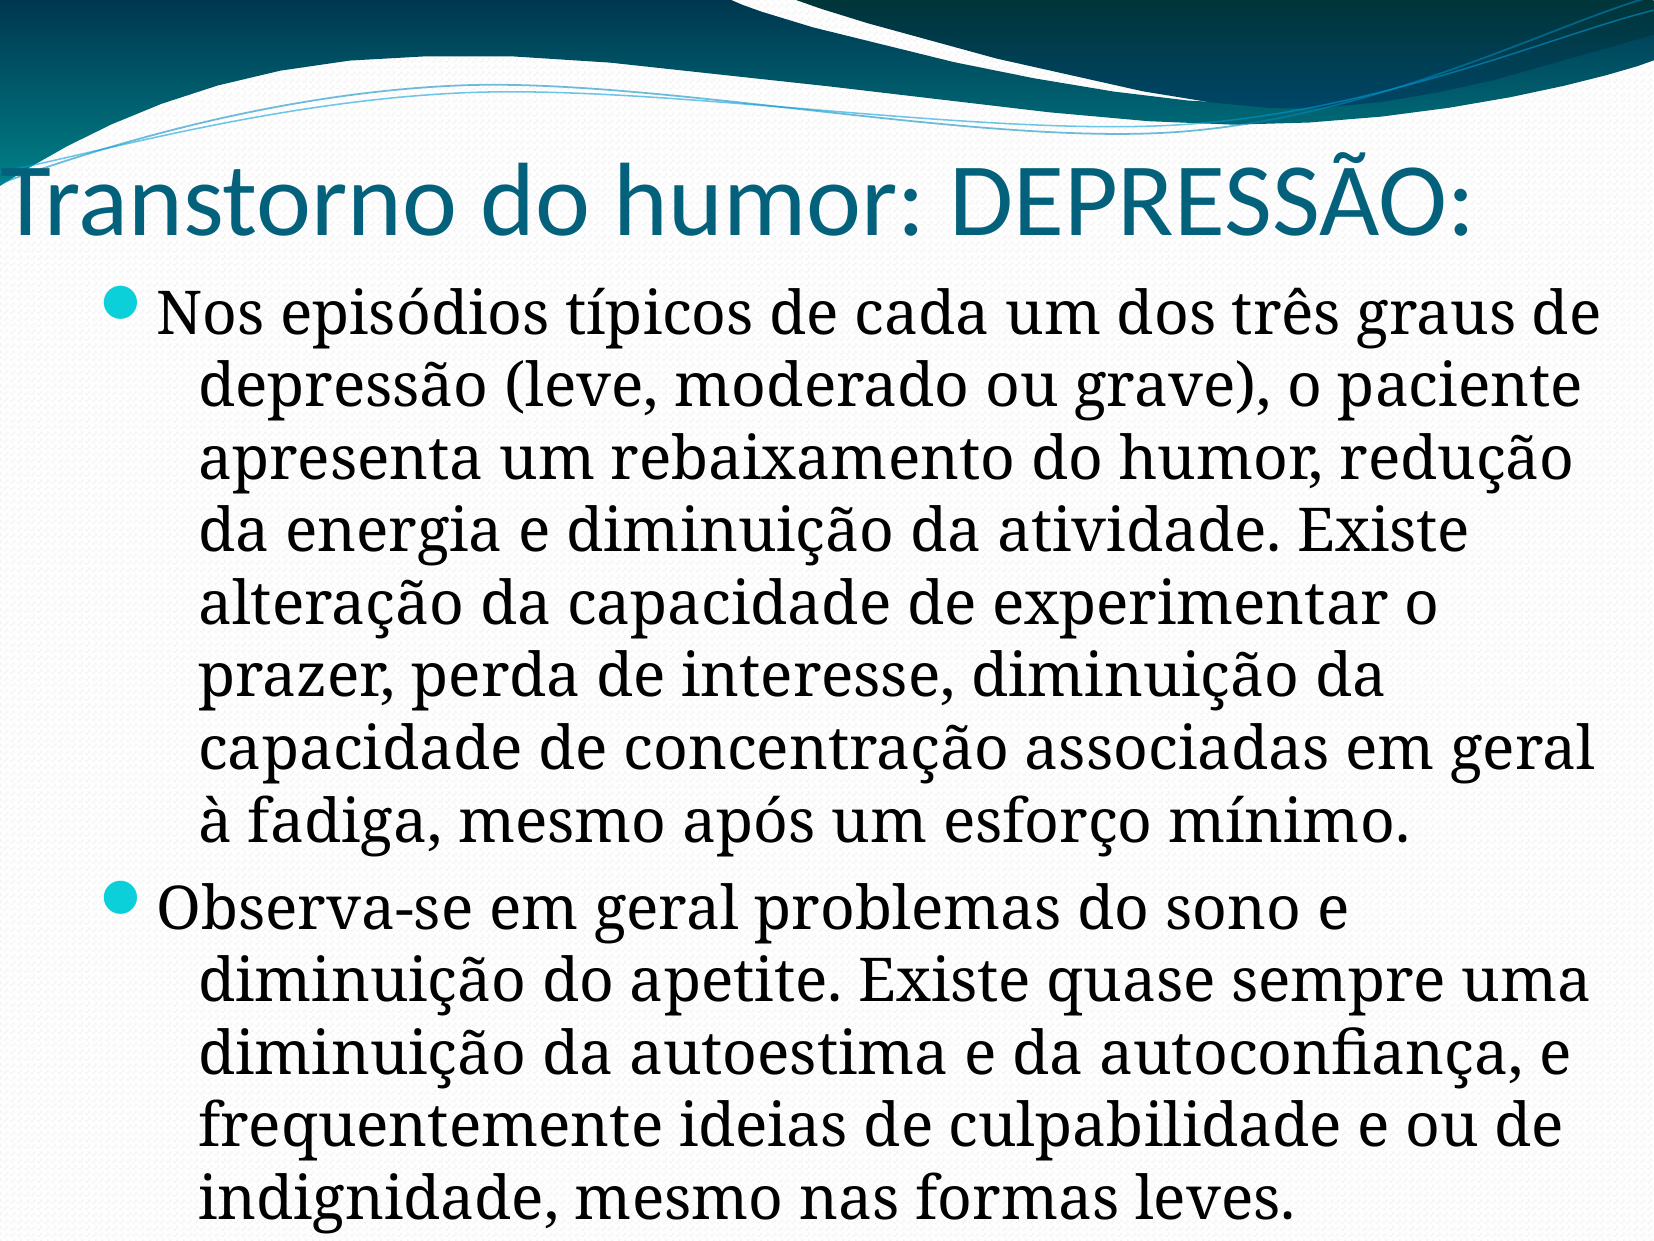

# Transtorno do humor: DEPRESSÃO:
Nos episódios típicos de cada um dos três graus de depressão (leve, moderado ou grave), o paciente apresenta um rebaixamento do humor, redução da energia e diminuição da atividade. Existe alteração da capacidade de experimentar o prazer, perda de interesse, diminuição da capacidade de concentração associadas em geral à fadiga, mesmo após um esforço mínimo.
Observa-se em geral problemas do sono e diminuição do apetite. Existe quase sempre uma diminuição da autoestima e da autoconfiança, e frequentemente ideias de culpabilidade e ou de indignidade, mesmo nas formas leves.